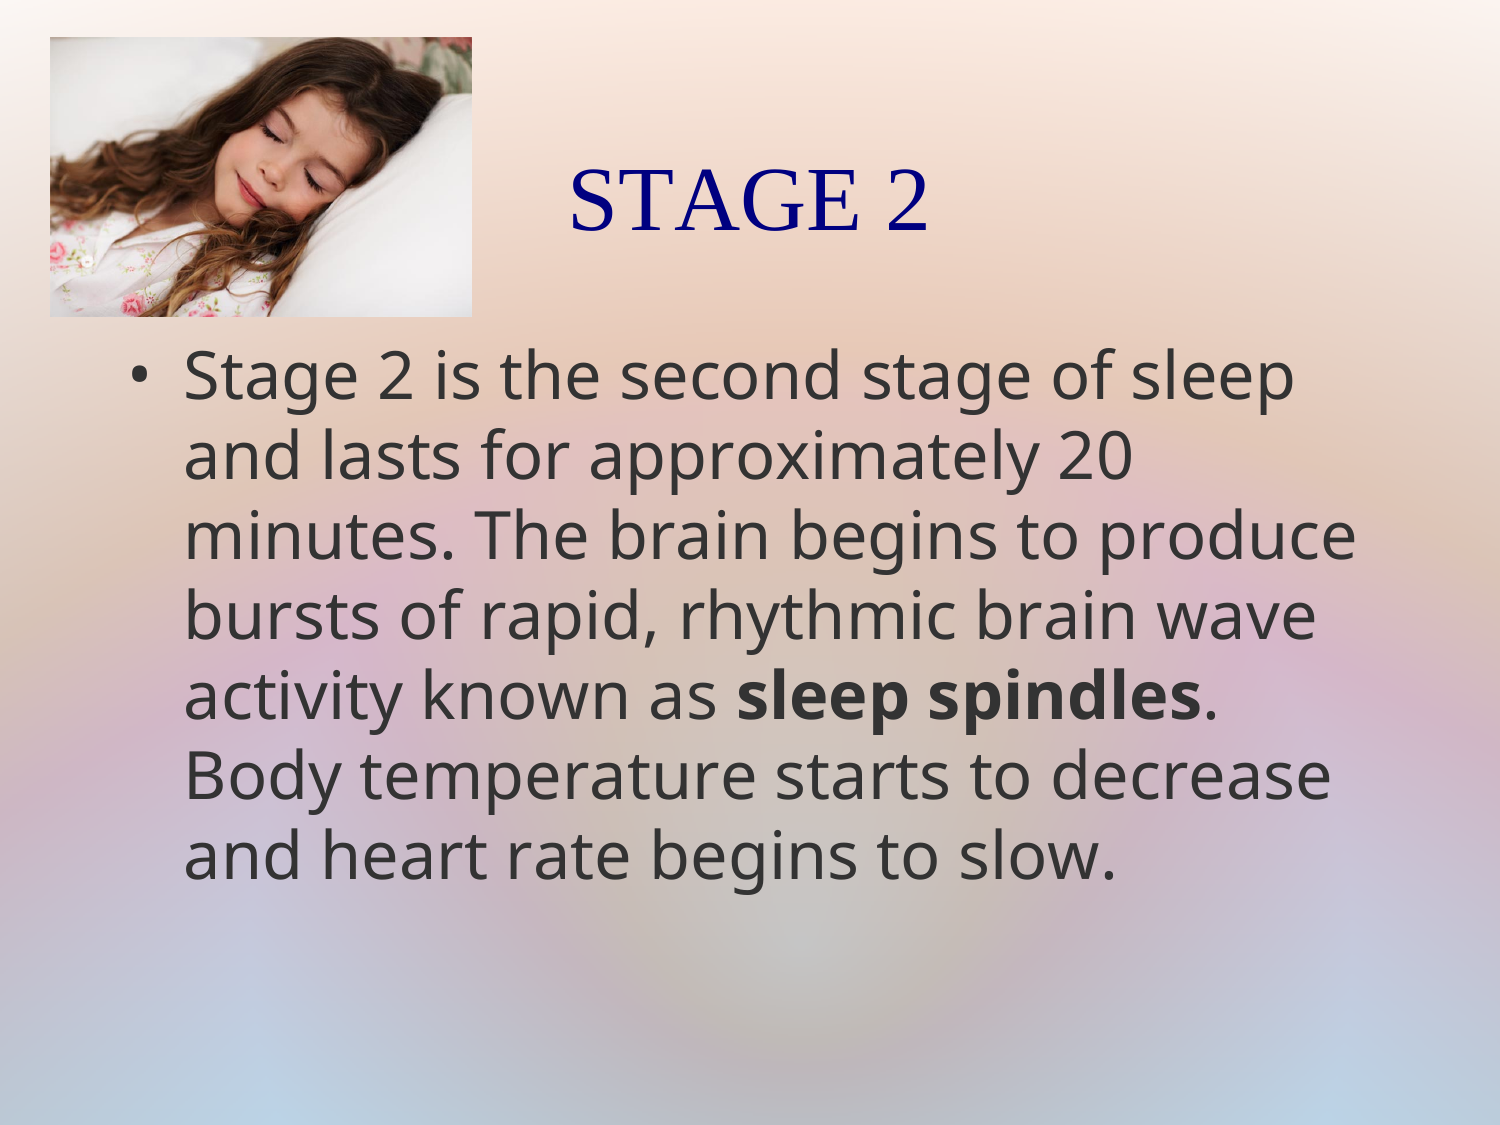

# STAGE 2
Stage 2 is the second stage of sleep and lasts for approximately 20 minutes. The brain begins to produce bursts of rapid, rhythmic brain wave activity known as sleep spindles. Body temperature starts to decrease and heart rate begins to slow.